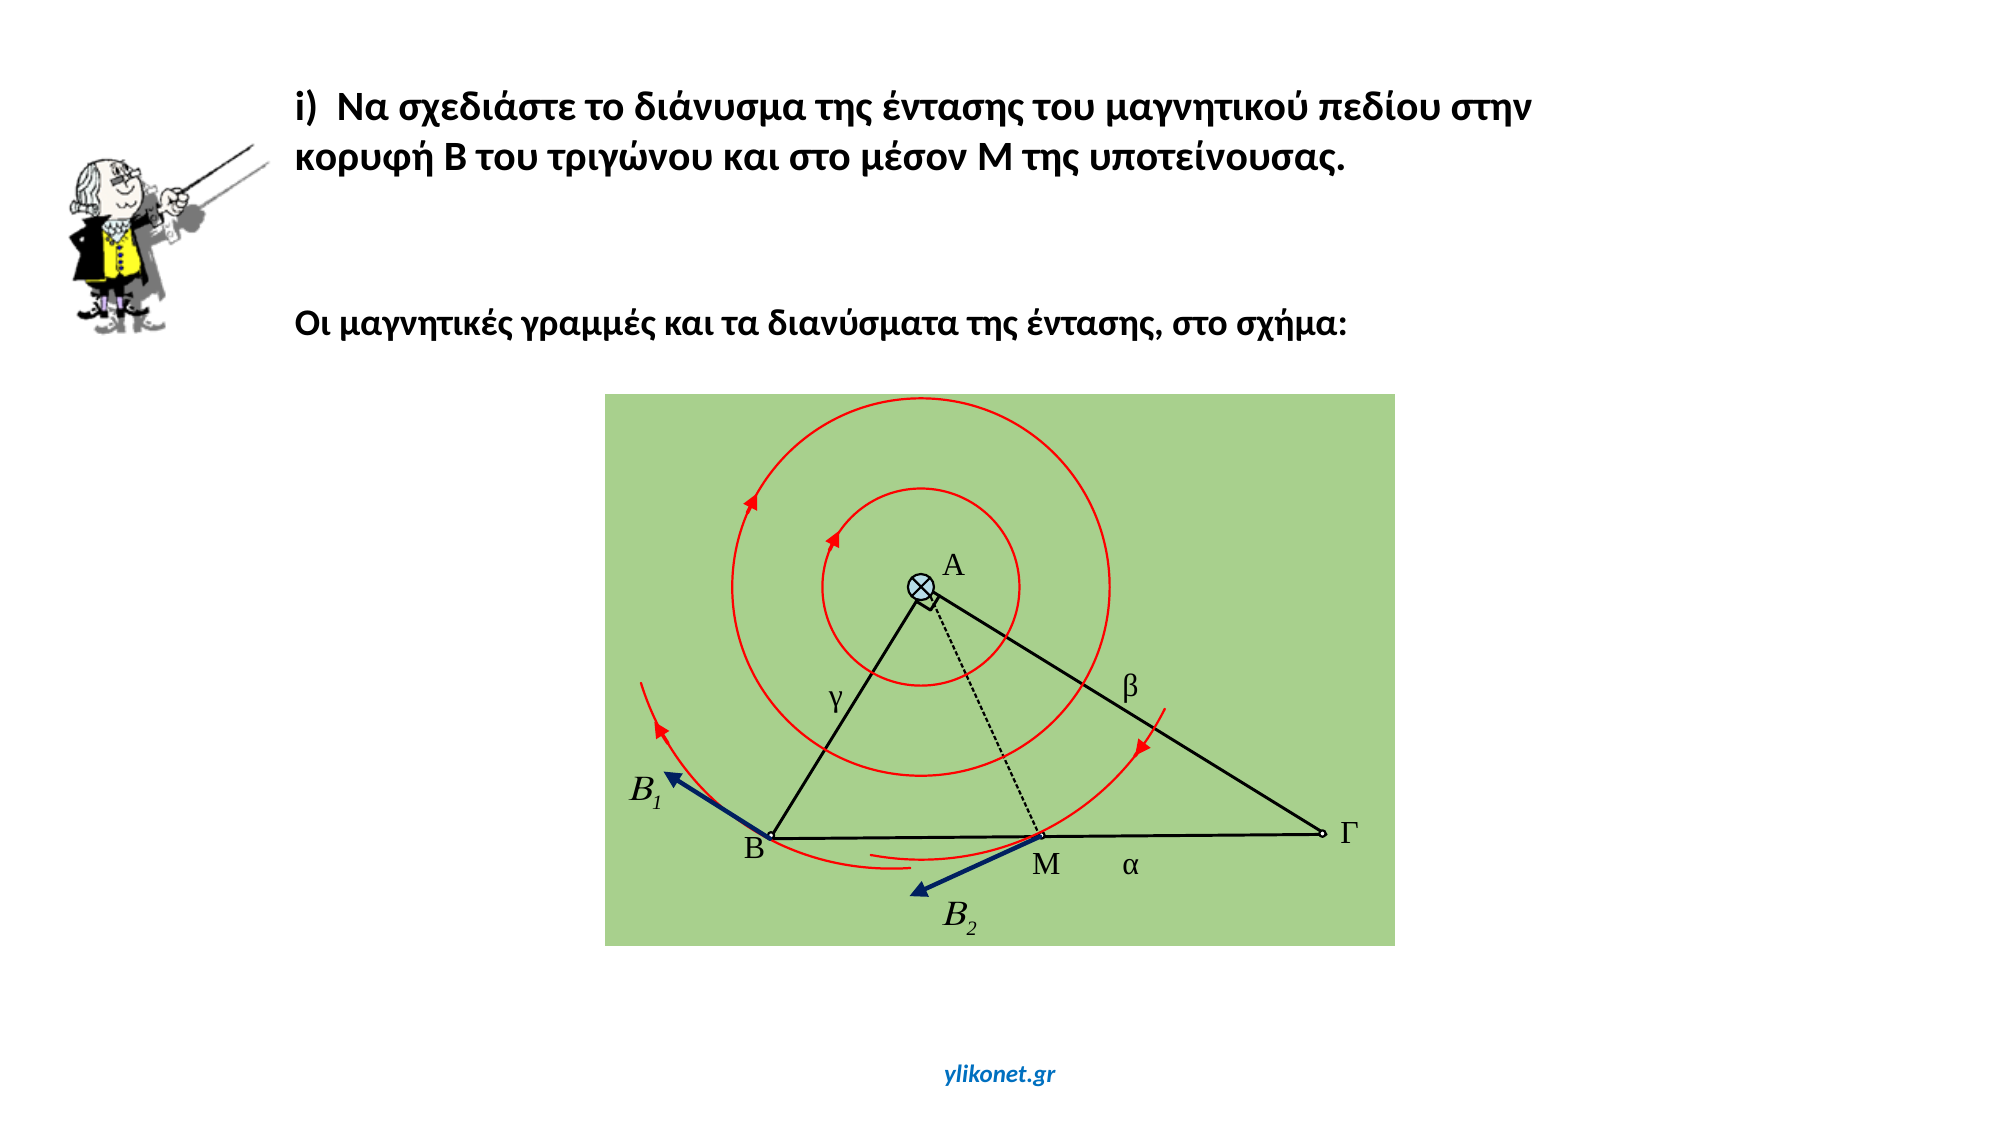

i) Να σχεδιάστε το διάνυσμα της έντασης του μαγνητικού πεδίου στην κορυφή Β του τριγώνου και στο μέσον Μ της υποτείνουσας.
Οι μαγνητικές γραμμές και τα διανύσματα της έντασης, στο σχήμα:
ylikonet.gr